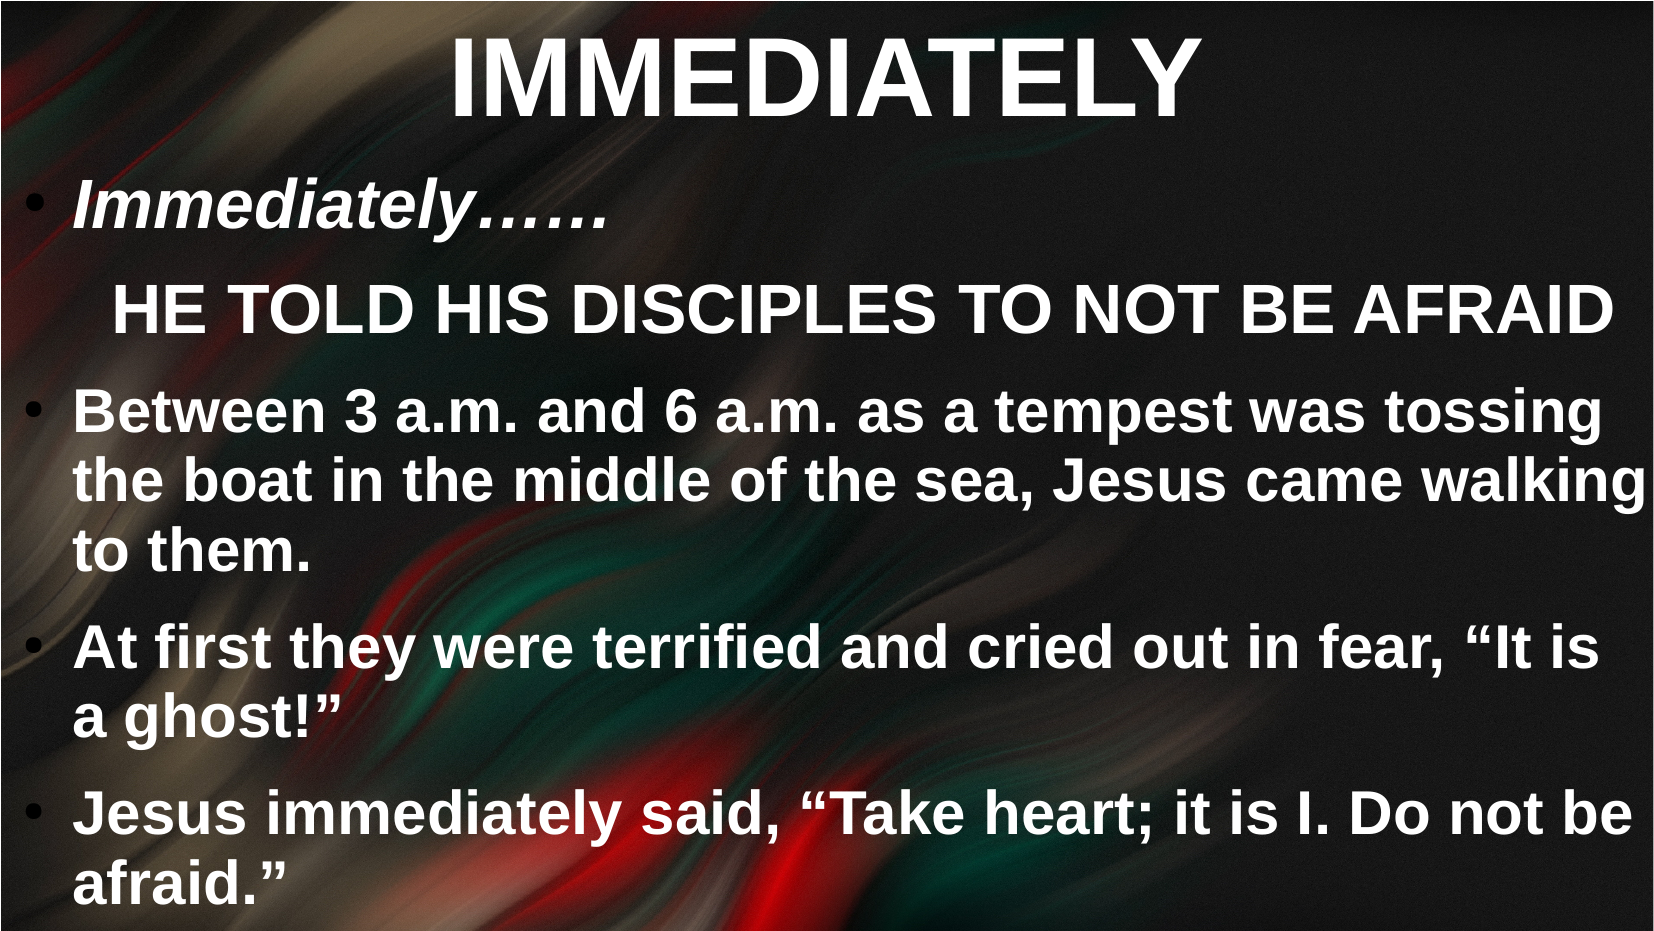

# IMMEDIATELY
Immediately……
HE TOLD HIS DISCIPLES TO NOT BE AFRAID
Between 3 a.m. and 6 a.m. as a tempest was tossing the boat in the middle of the sea, Jesus came walking to them.
At first they were terrified and cried out in fear, “It is a ghost!”
Jesus immediately said, “Take heart; it is I. Do not be afraid.”